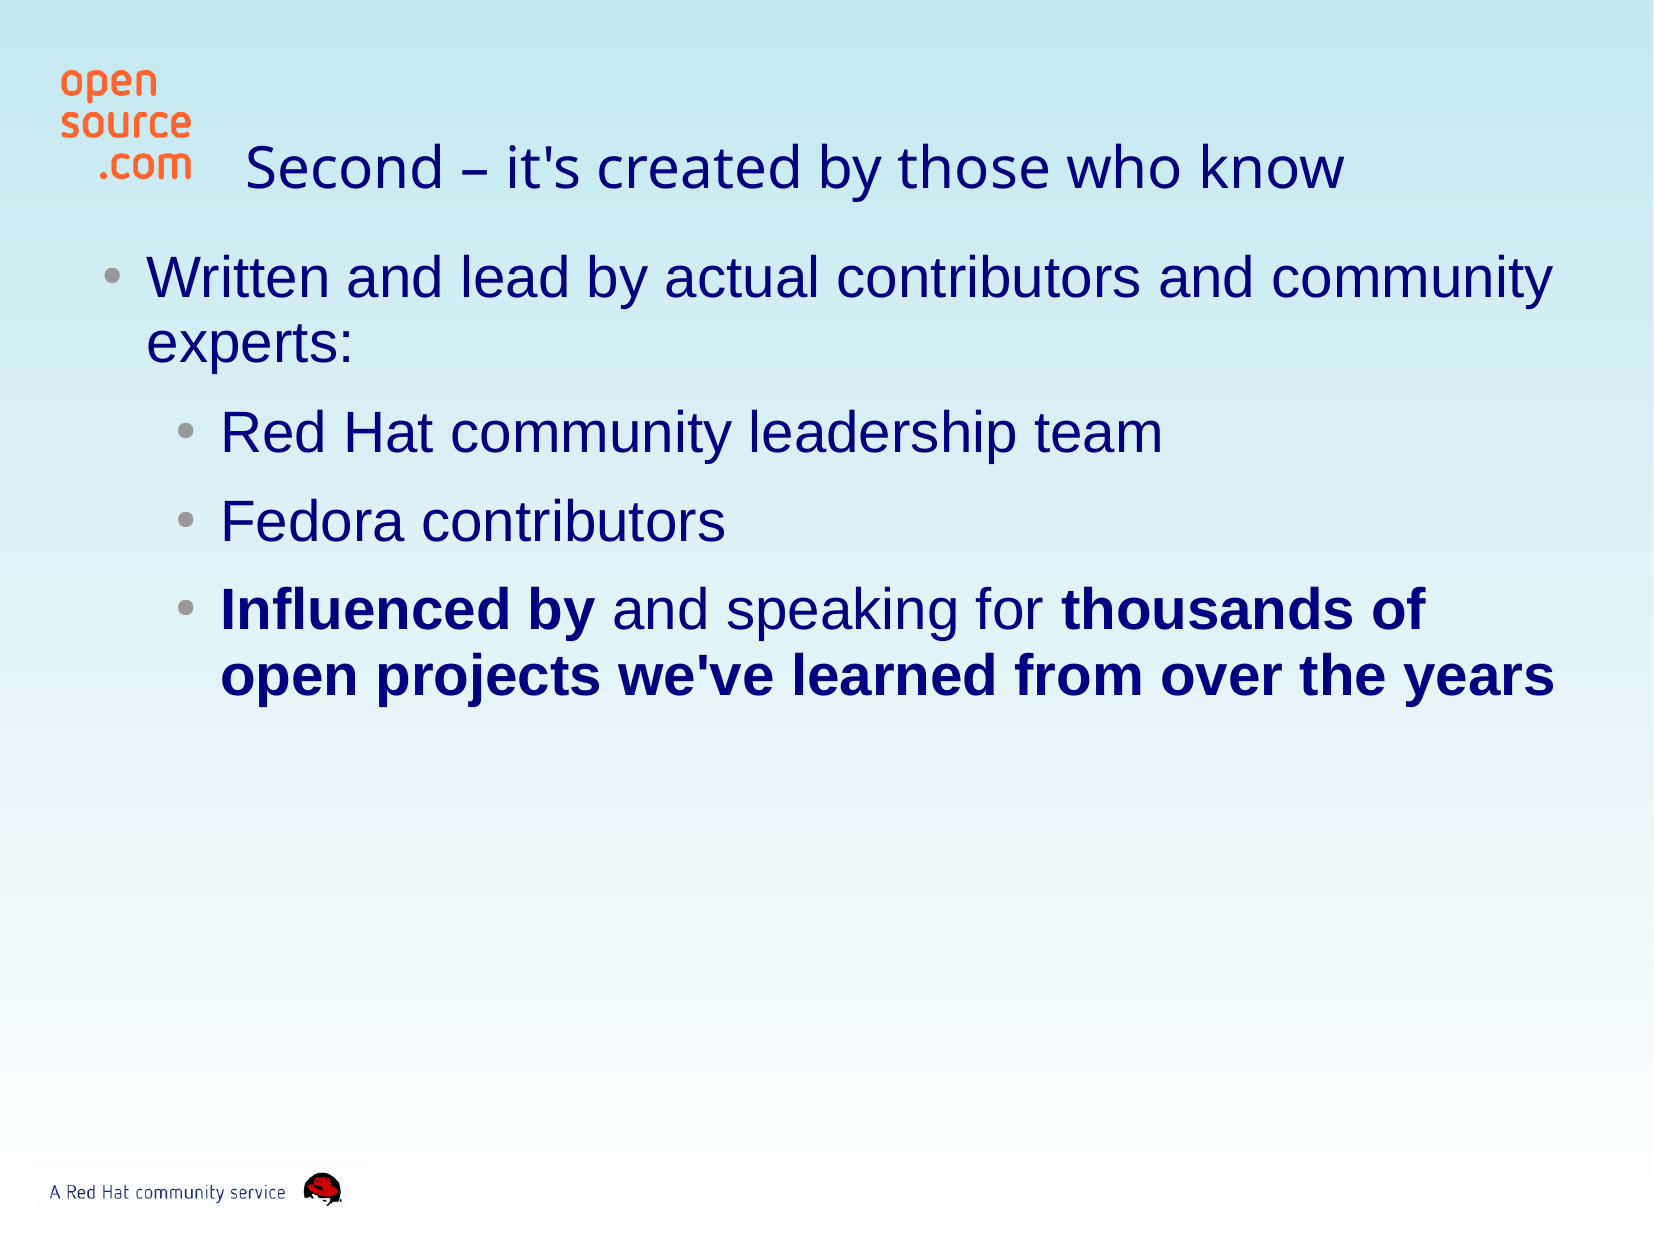

#
Second – it's created by those who know
Written and lead by actual contributors and community experts:
Red Hat community leadership team
Fedora contributors
Influenced by and speaking for thousands of open projects we've learned from over the years